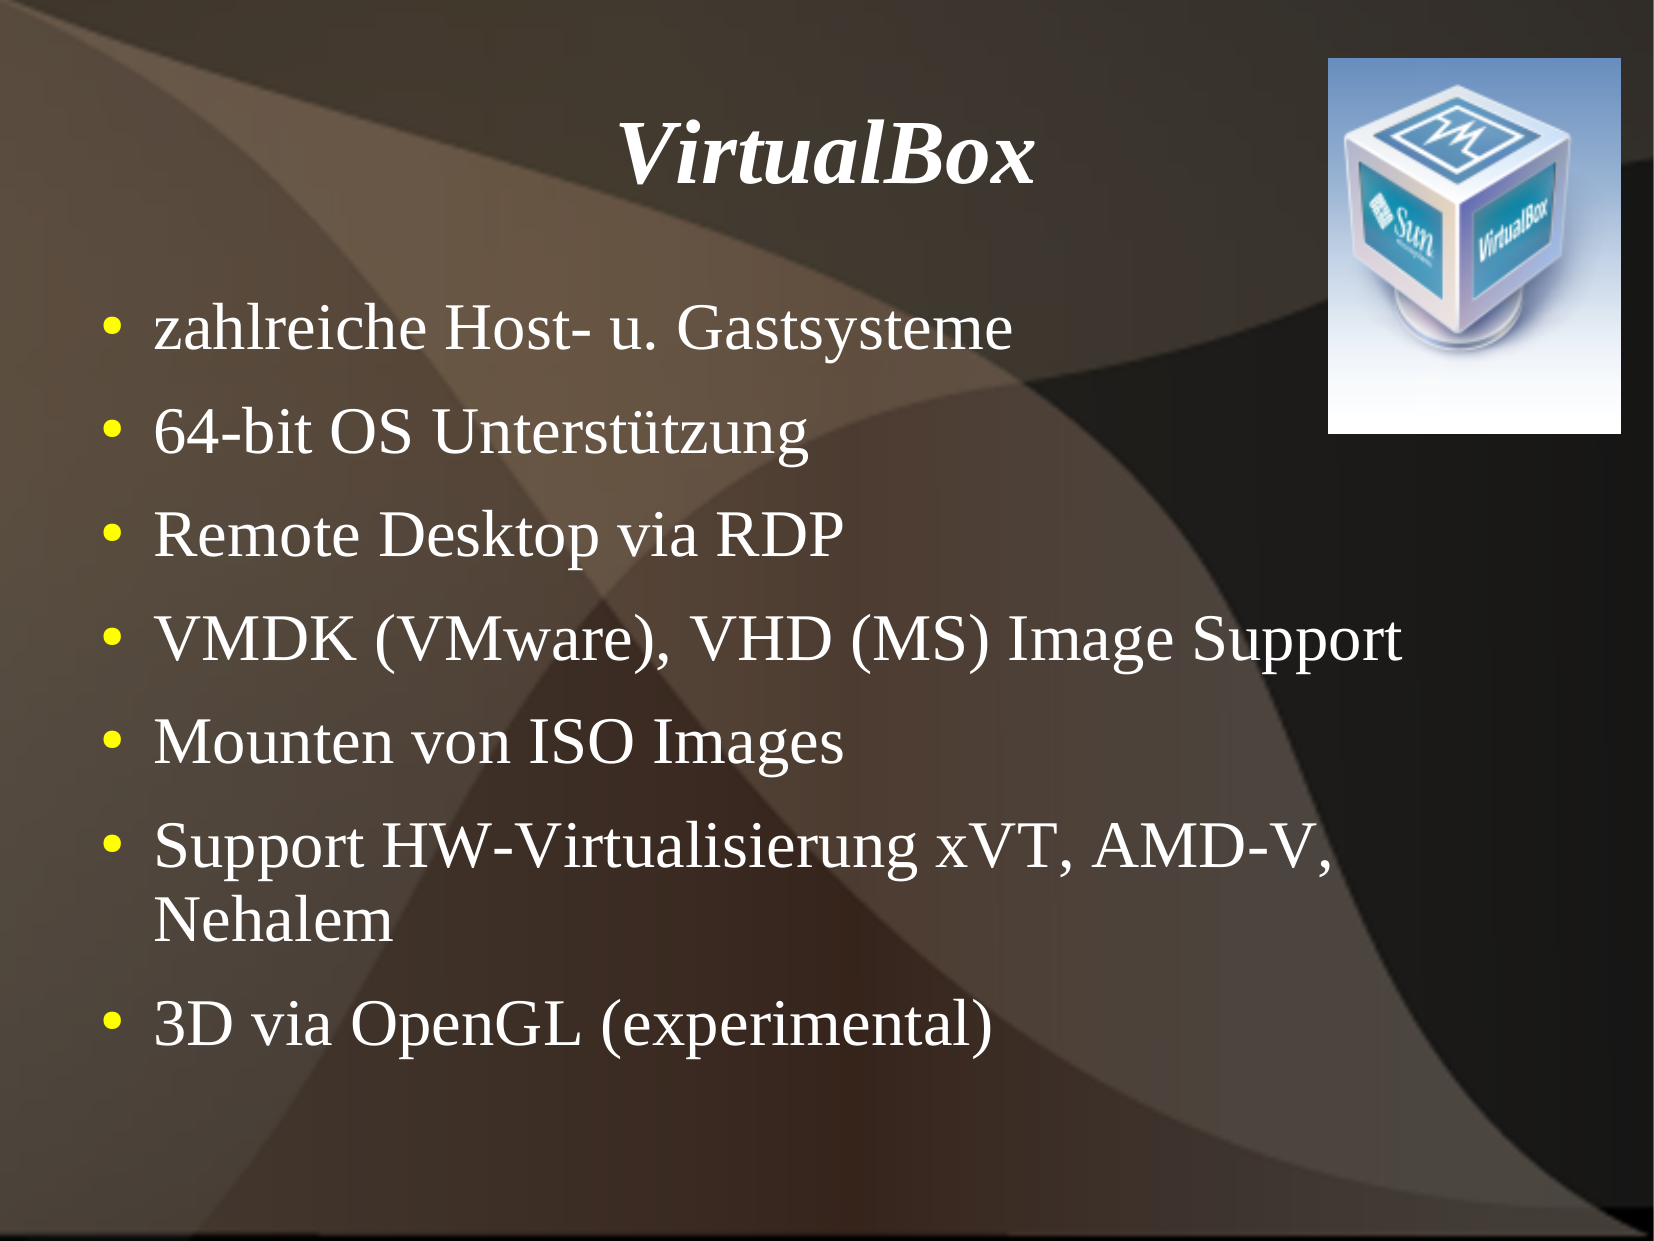

# VirtualBox
zahlreiche Host- u. Gastsysteme
64-bit OS Unterstützung
Remote Desktop via RDP
VMDK (VMware), VHD (MS) Image Support
Mounten von ISO Images
Support HW-Virtualisierung xVT, AMD-V, Nehalem
3D via OpenGL (experimental)